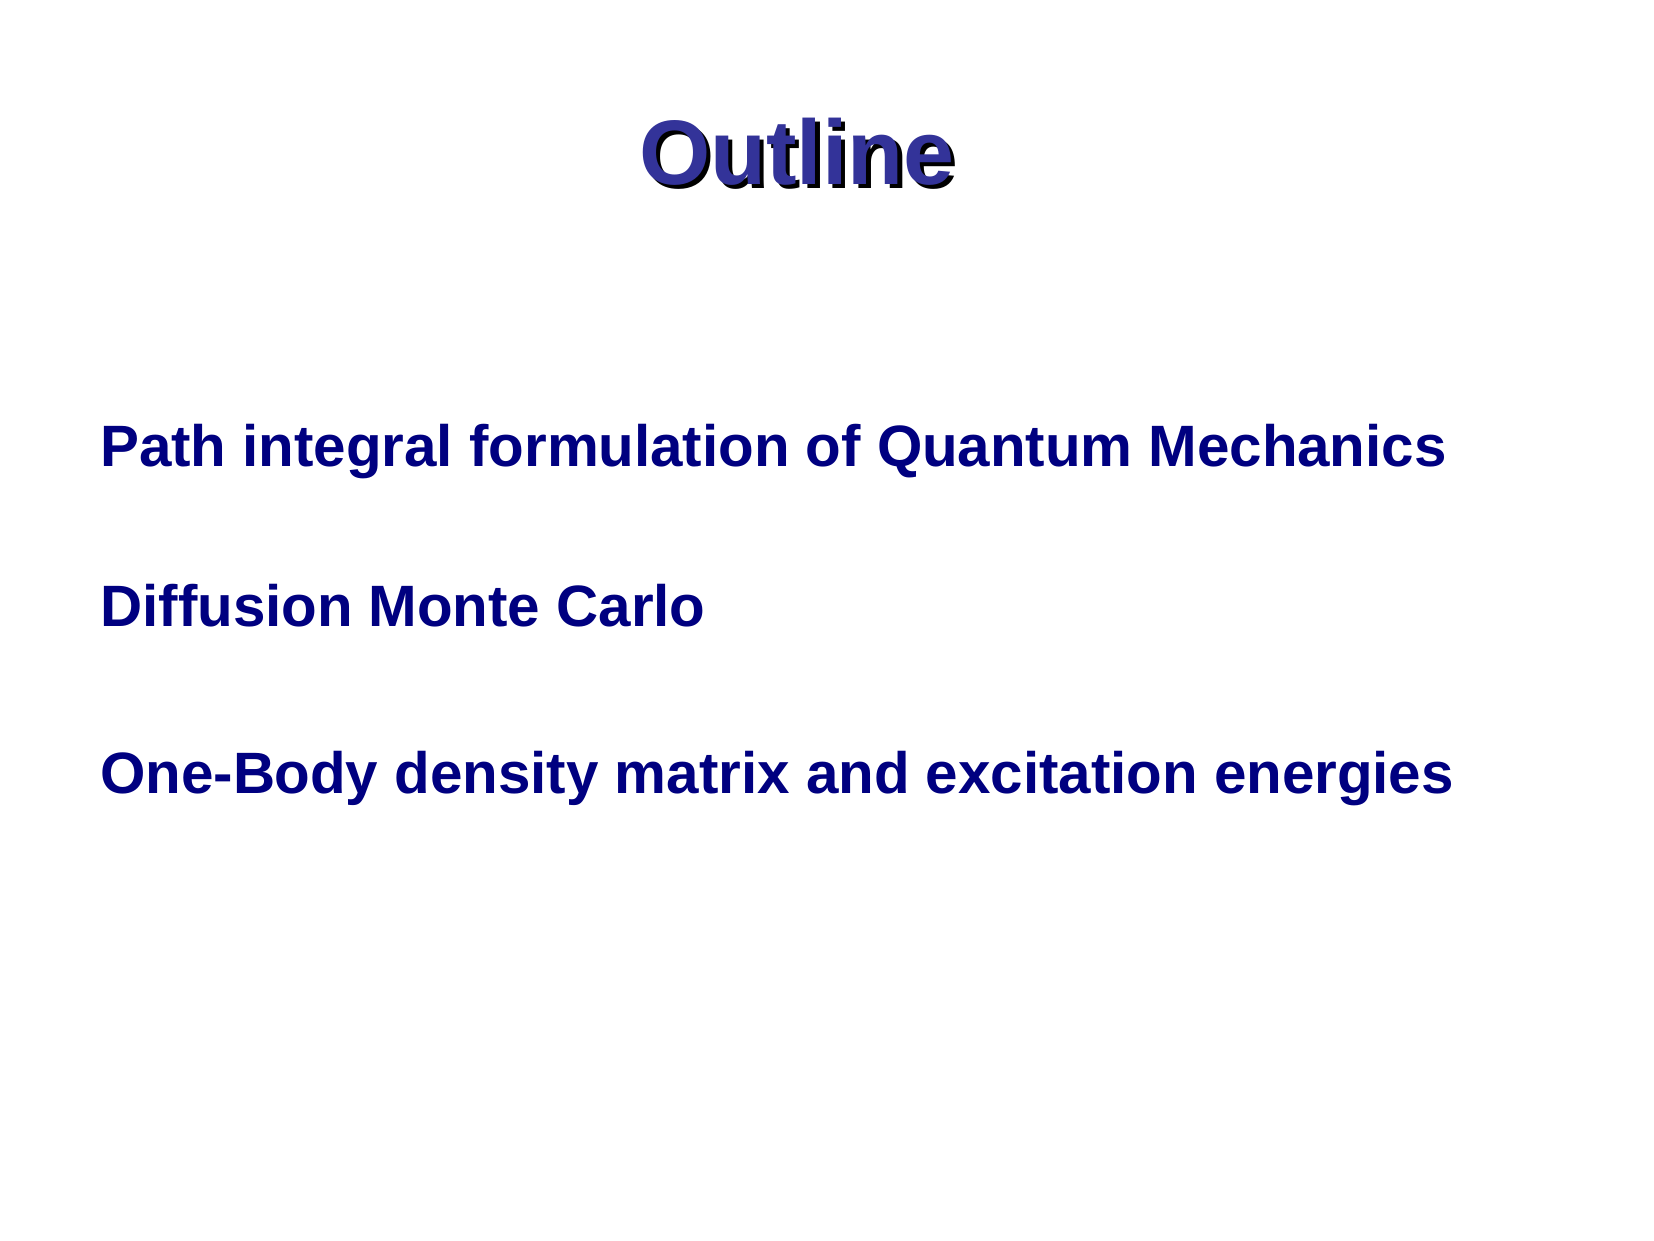

# Outline
Path integral formulation of Quantum Mechanics
Diffusion Monte Carlo
One-Body density matrix and excitation energies